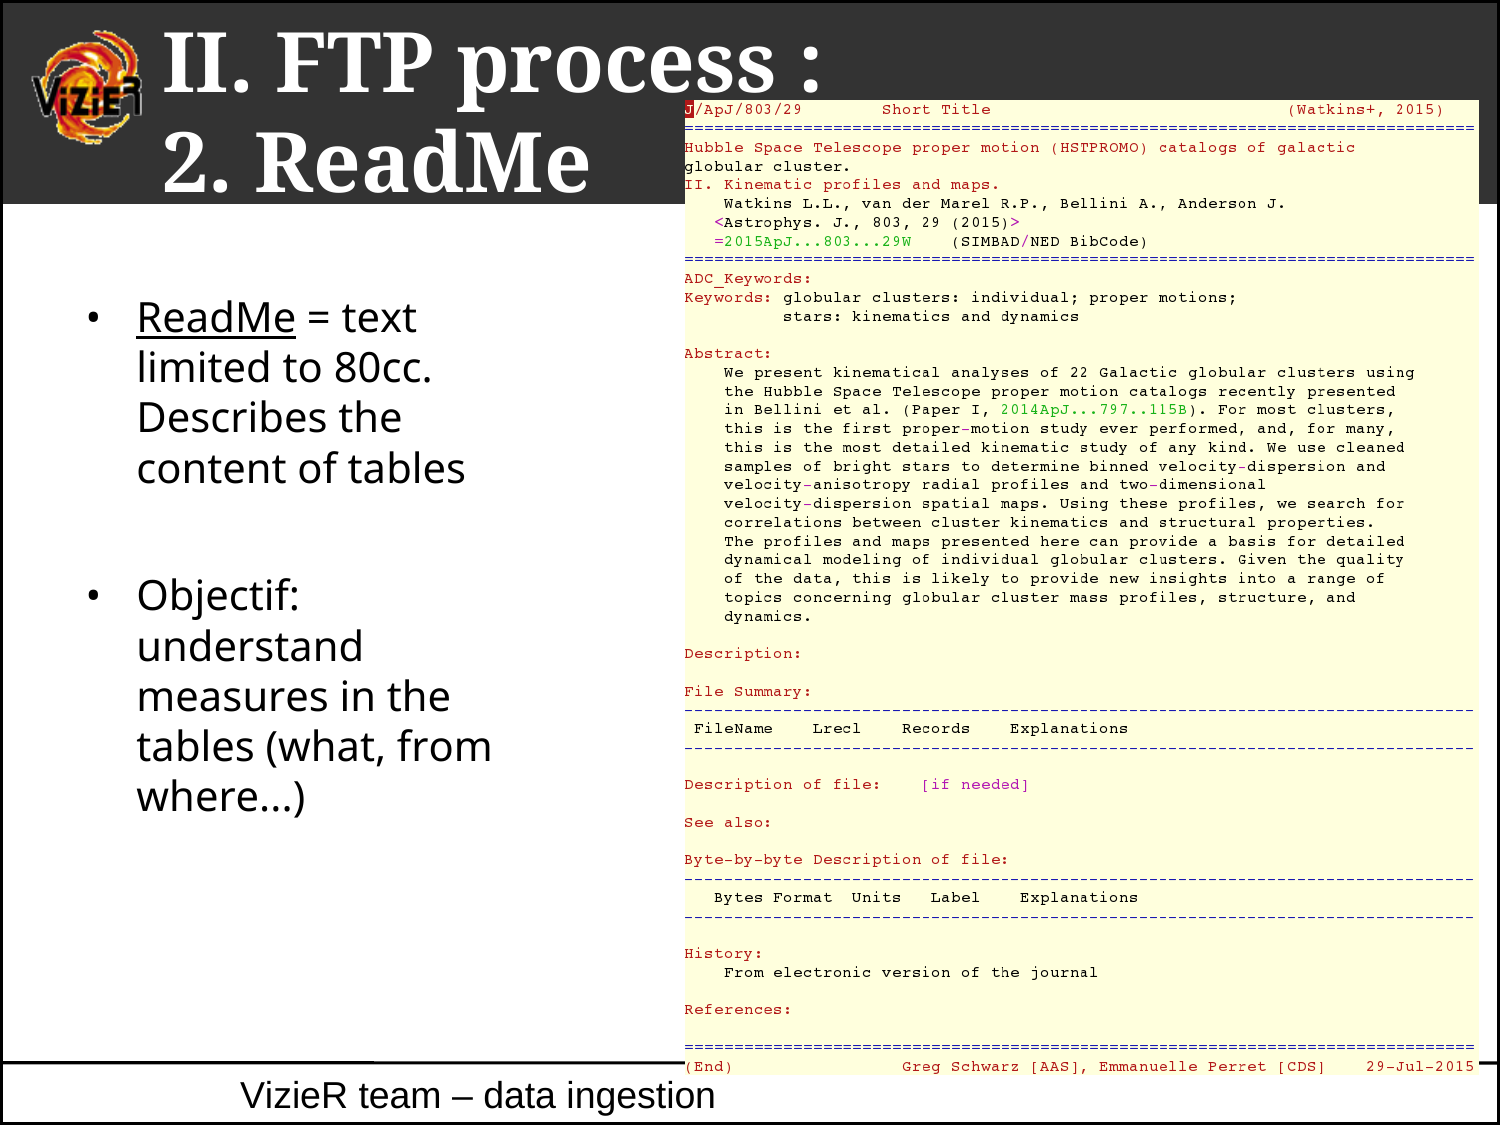

# II. FTP process : 2. ReadMe
ReadMe = text limited to 80cc. Describes the content of tables
Objectif: understand measures in the tables (what, from where...)
‏